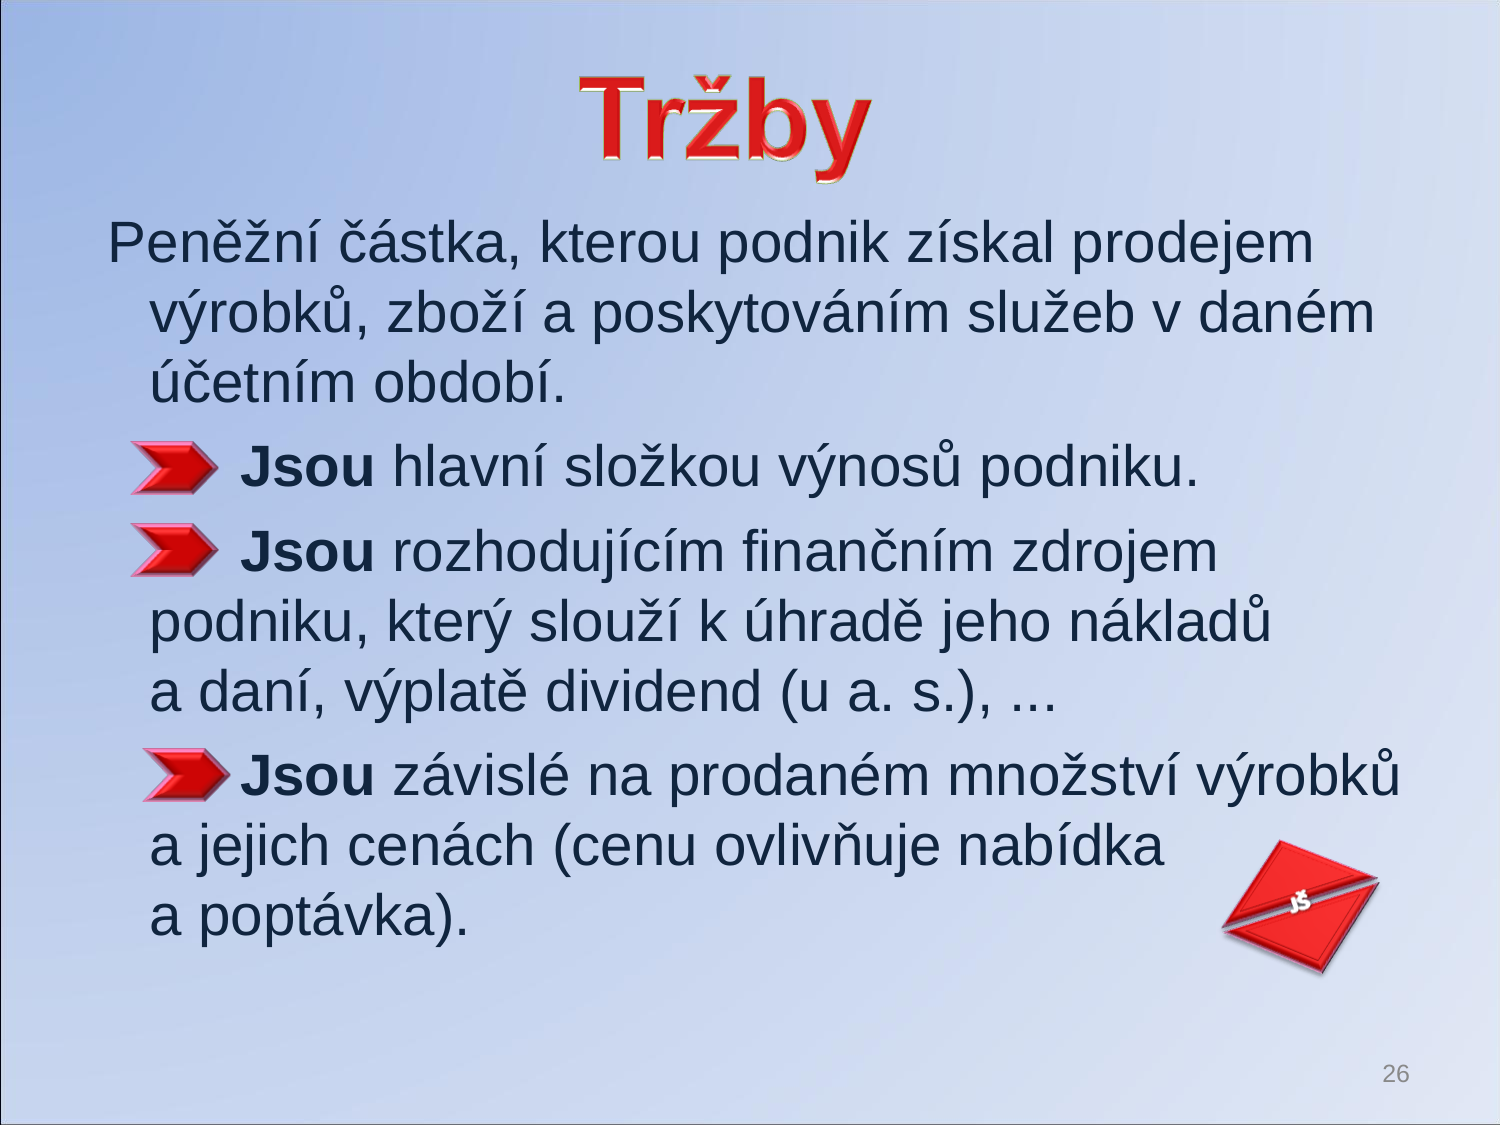

# Peněžní částka, kterou podnik získal prodejem výrobků, zboží a poskytováním služeb v daném účetním období.
		Jsou hlavní složkou výnosů podniku.
		Jsou rozhodujícím finančním zdrojem podniku, který slouží k úhradě jeho nákladů
a daní, výplatě dividend (u a. s.), ...
		Jsou závislé na prodaném množství výrobků a jejich cenách (cenu ovlivňuje nabídka
a poptávka).